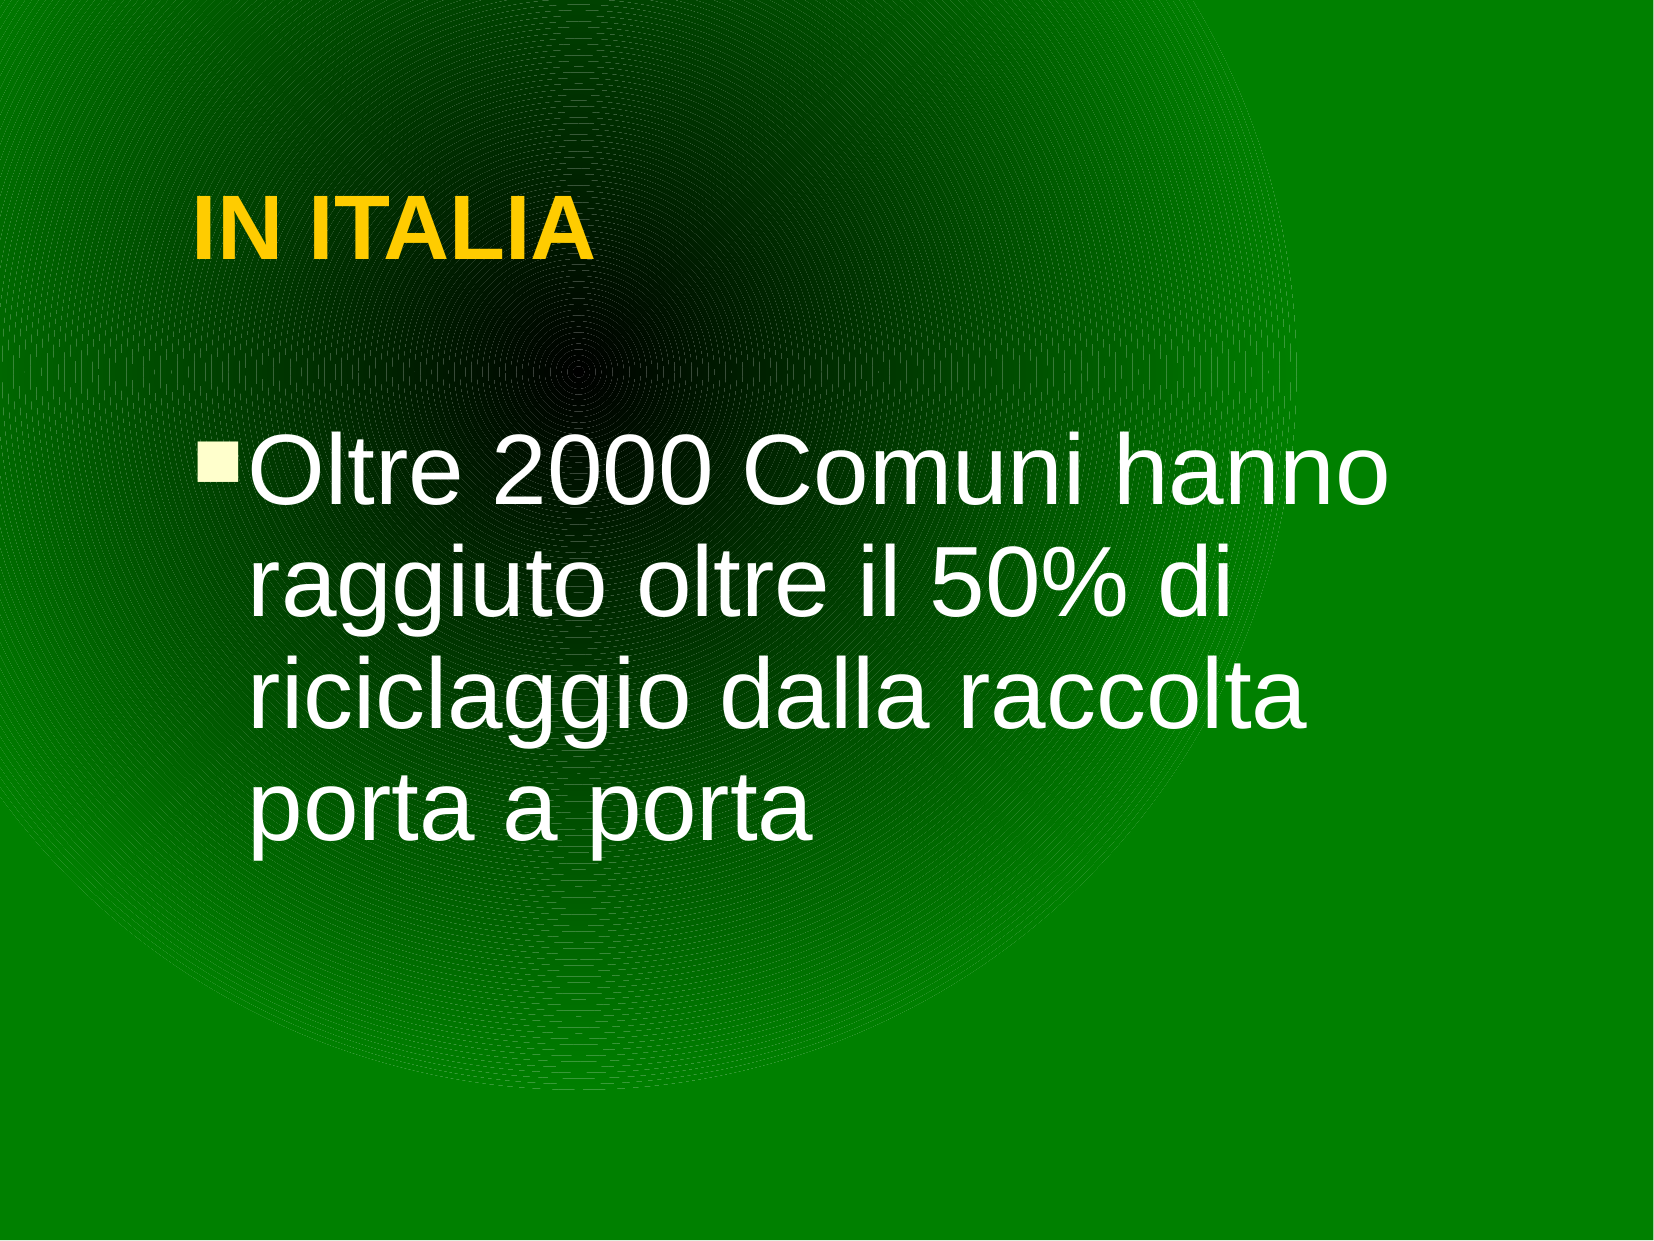

# IN ITALIA
Oltre 2000 Comuni hanno raggiuto oltre il 50% di riciclaggio dalla raccolta porta a porta